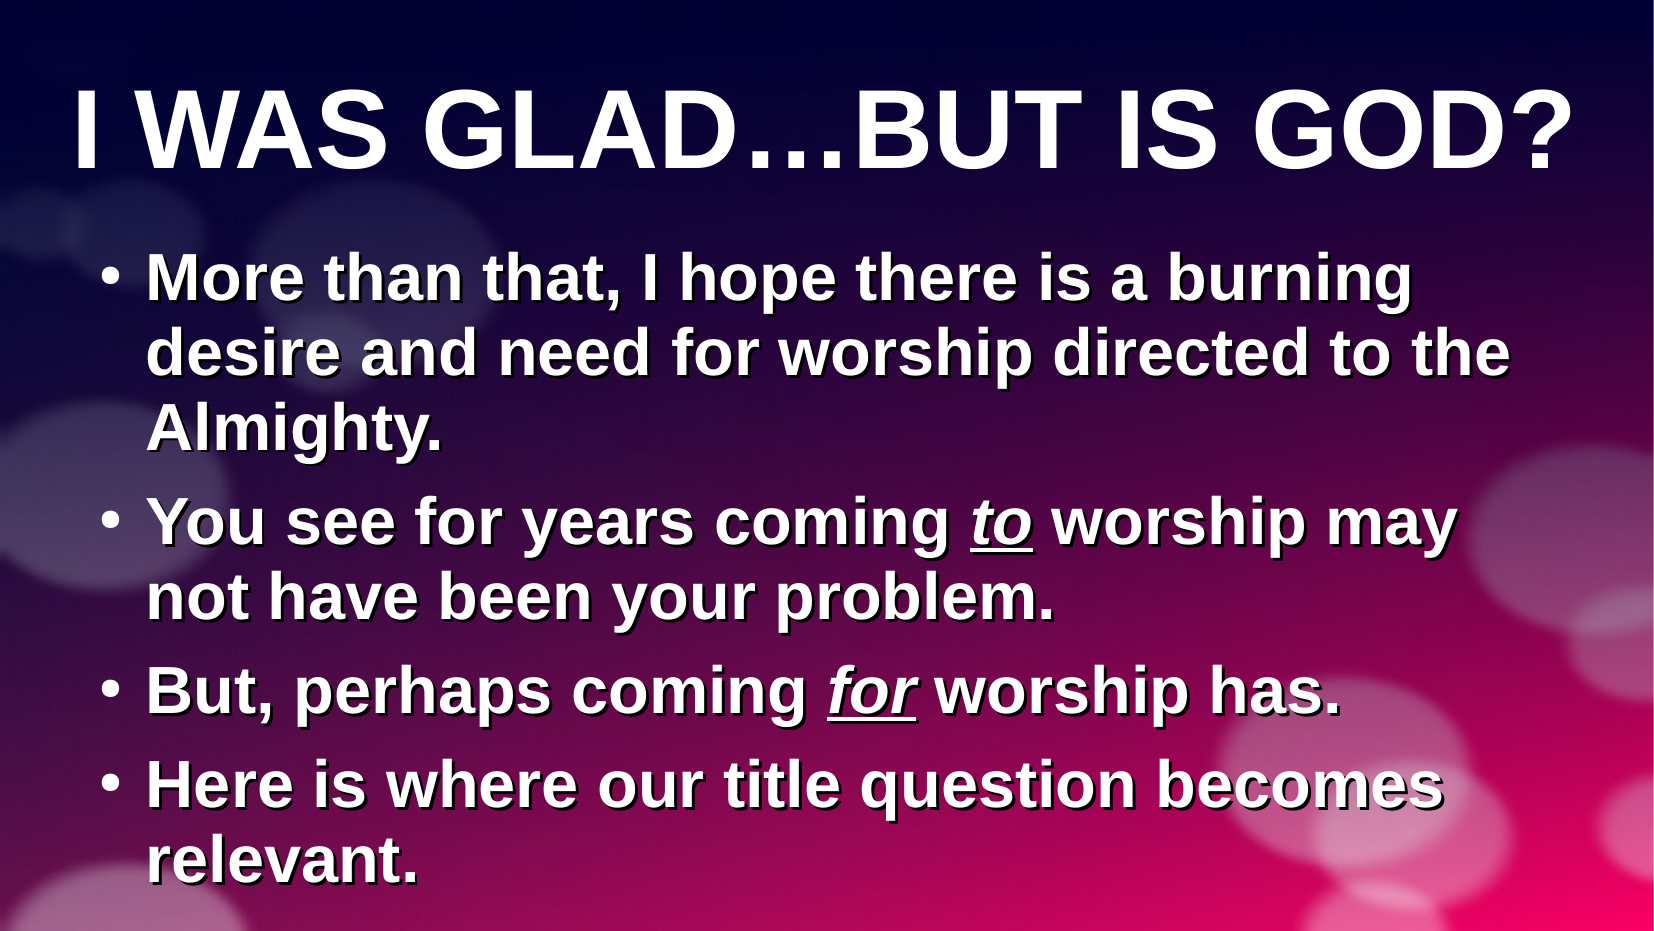

# I WAS GLAD…BUT IS GOD?
More than that, I hope there is a burning desire and need for worship directed to the Almighty.
You see for years coming to worship may not have been your problem.
But, perhaps coming for worship has.
Here is where our title question becomes relevant.